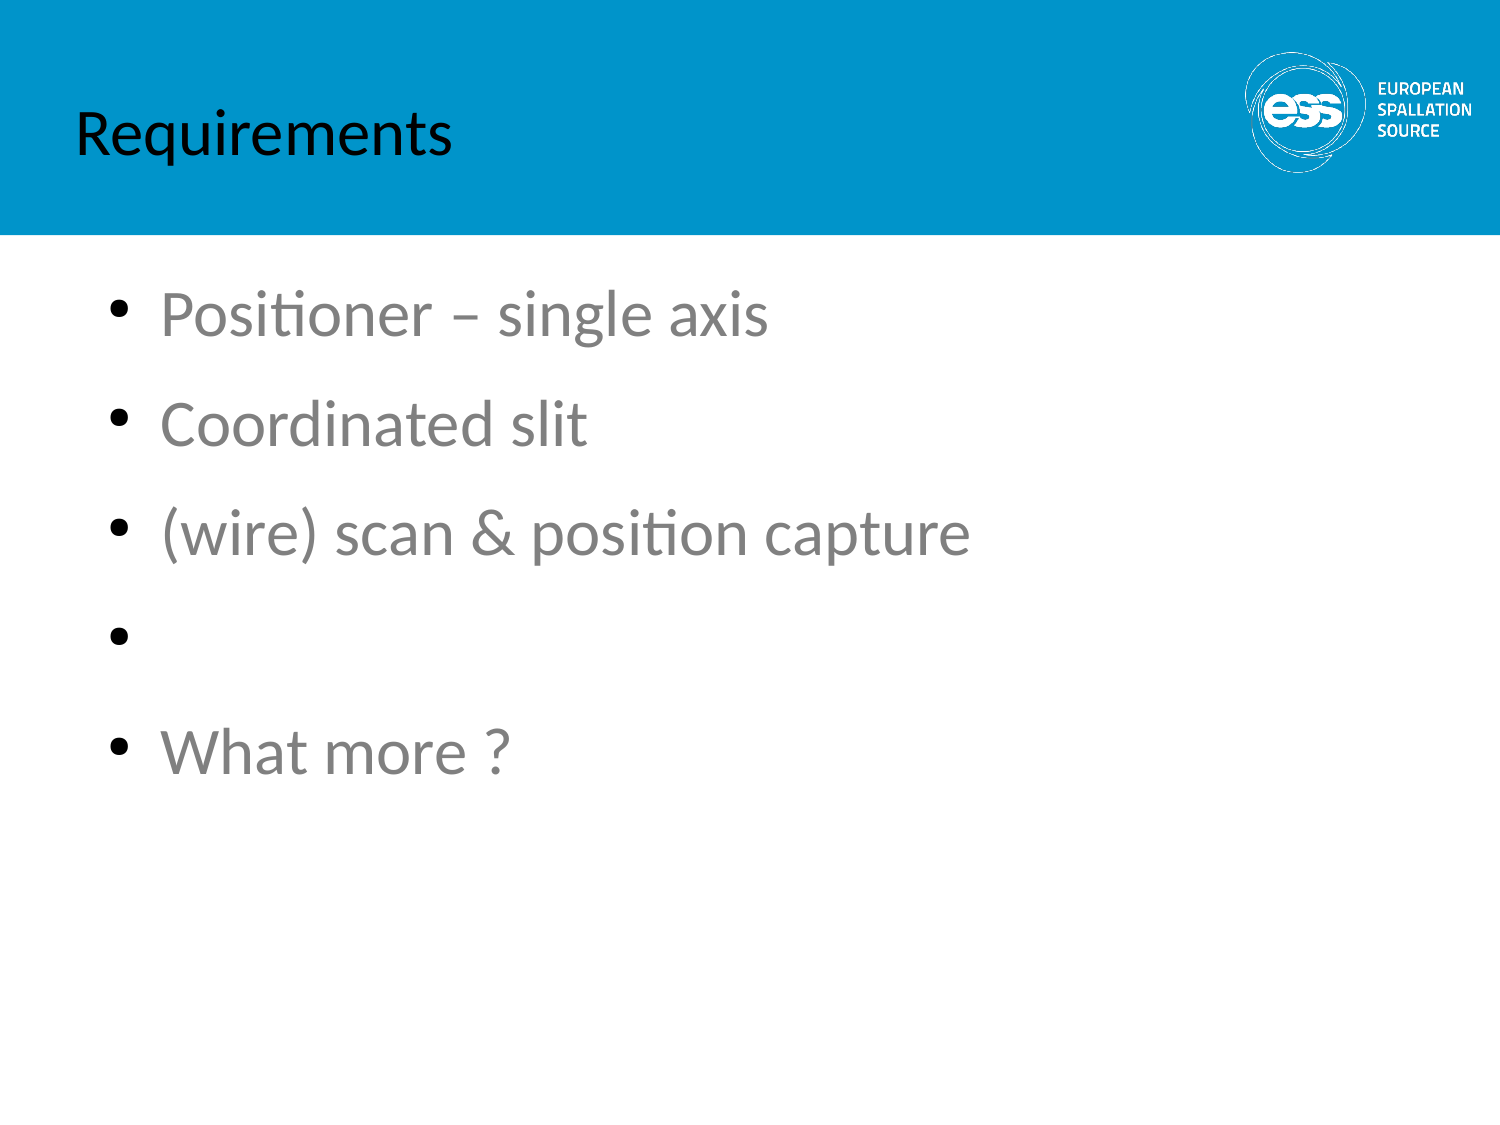

# Requirements
Positioner – single axis
Coordinated slit
(wire) scan & position capture
What more ?